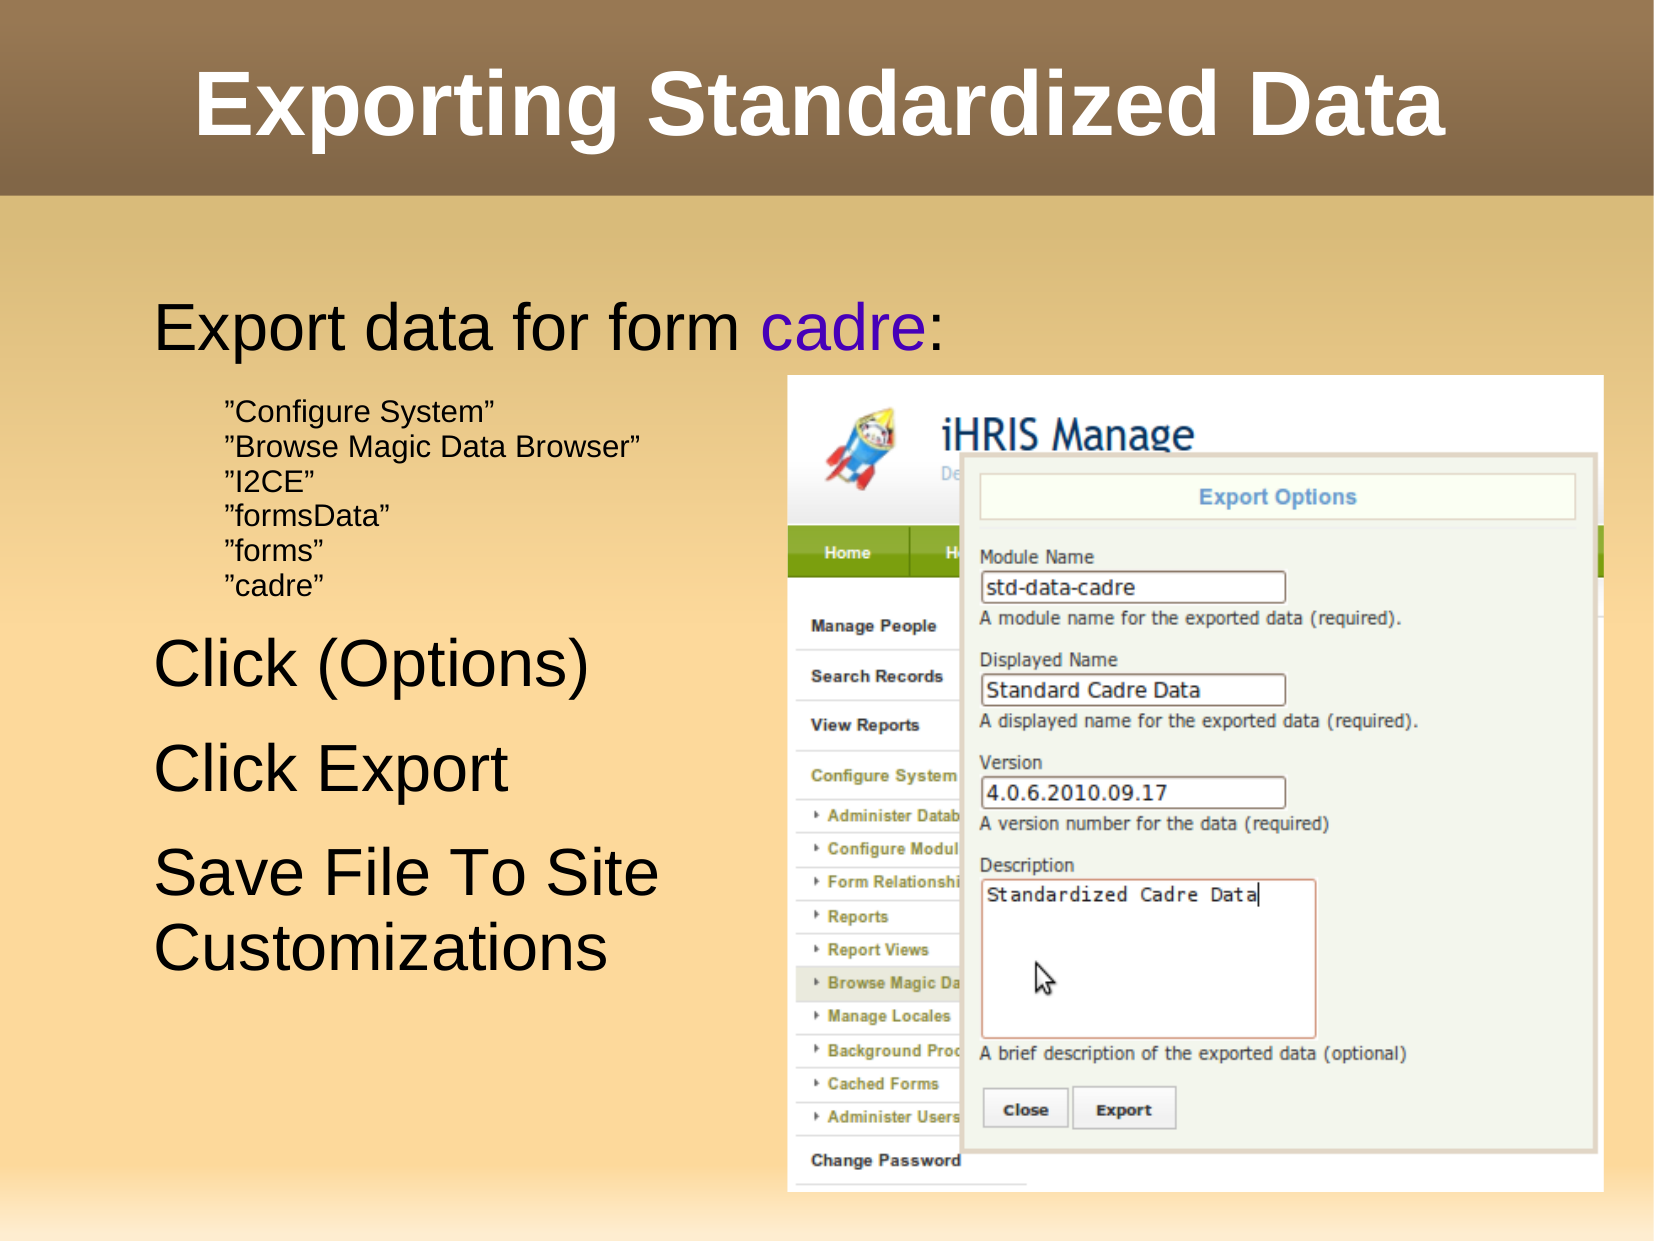

# Exporting Standardized Data
Export data for form cadre:
”Configure System”
”Browse Magic Data Browser”
”I2CE”
”formsData”
”forms”
”cadre”
Click (Options)
Click Export
Save File To Site
Customizations